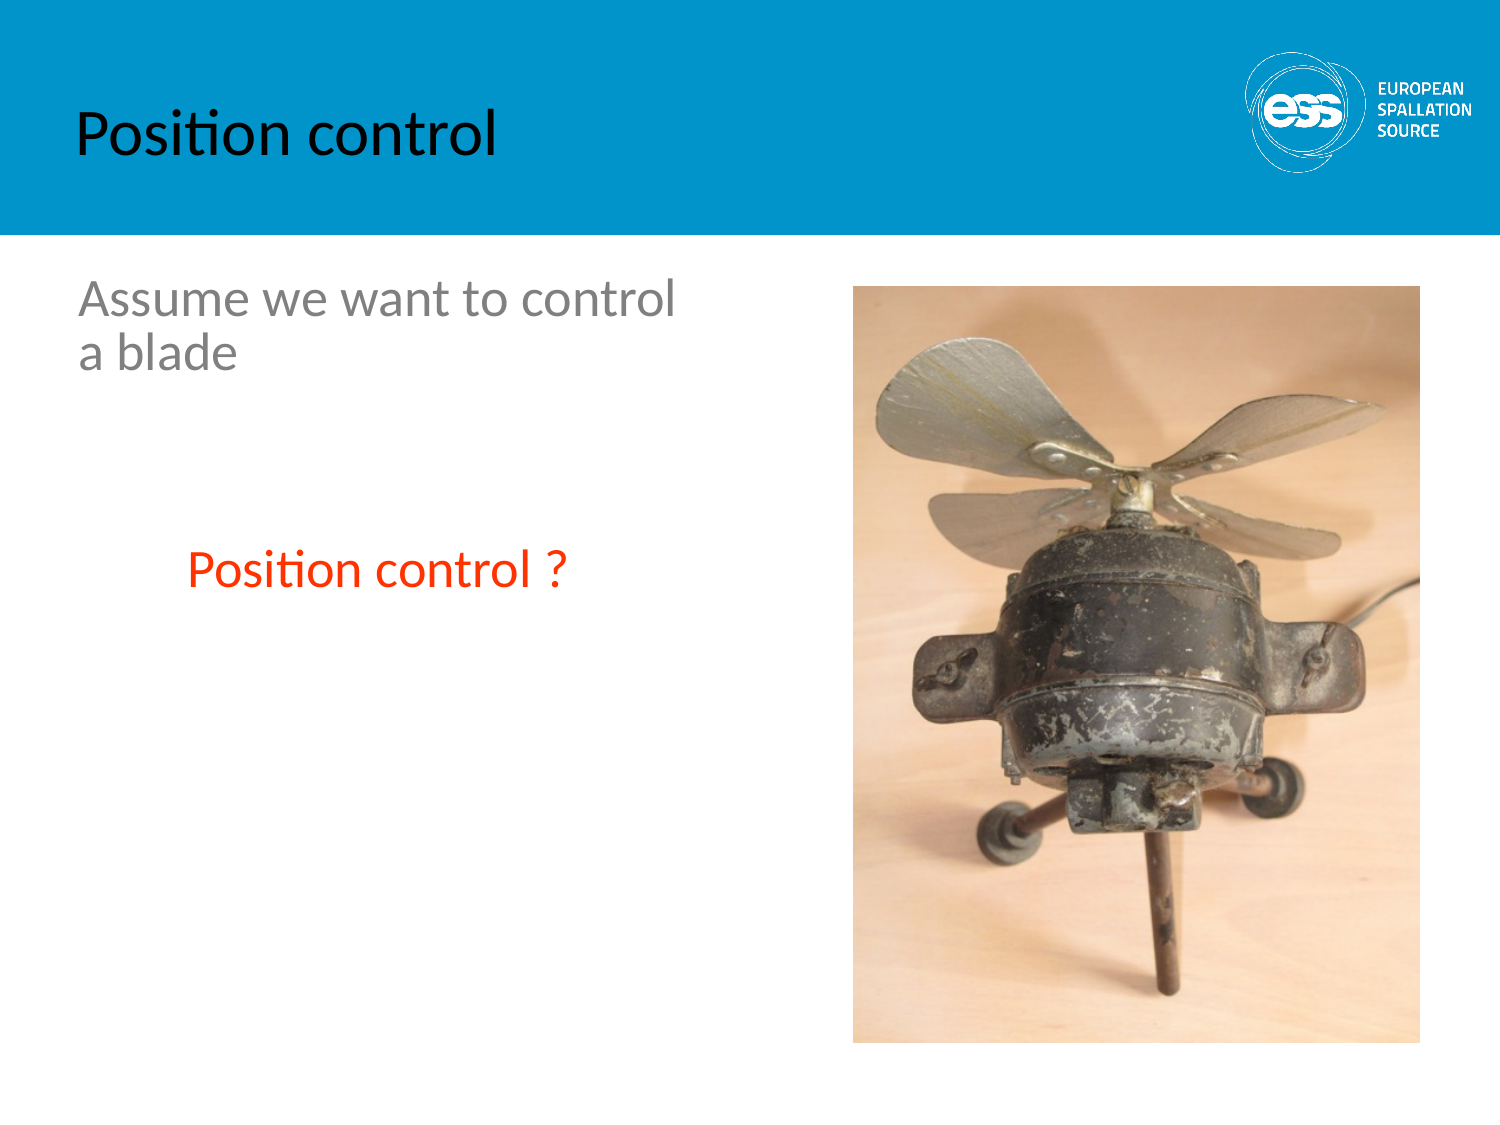

# Position control
Assume we want to control
a blade
Position control ?